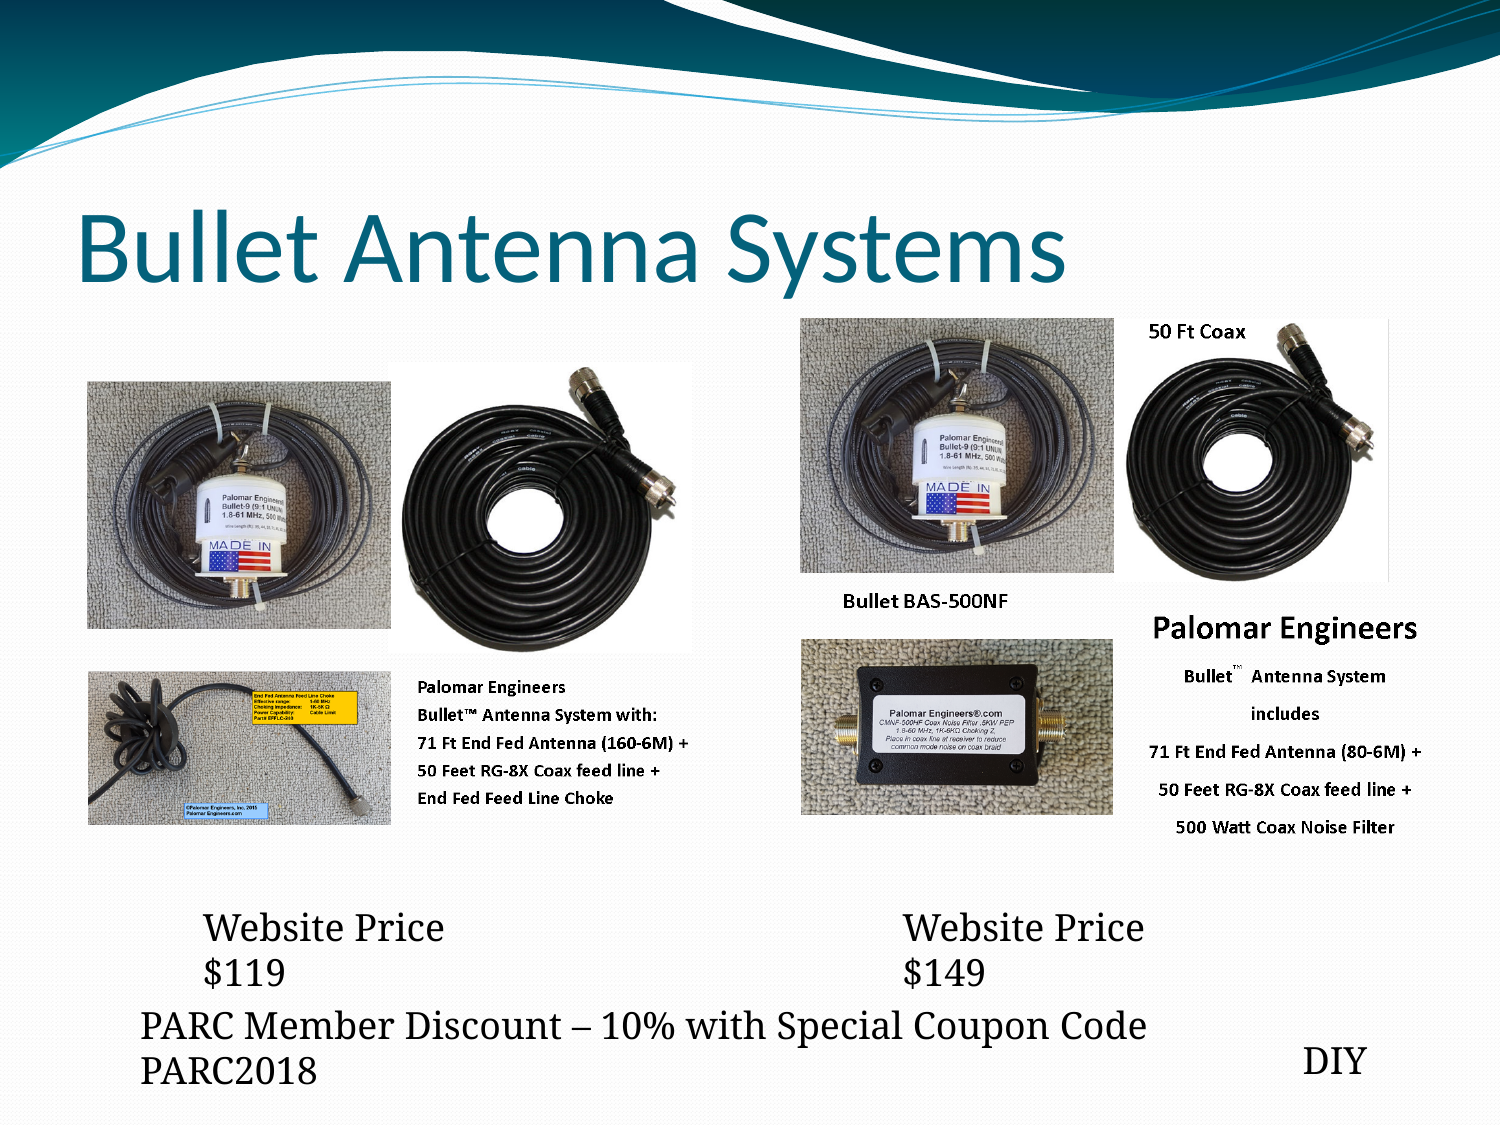

# Bullet Antenna Systems
Website Price $119
Website Price $149
PARC Member Discount – 10% with Special Coupon Code PARC2018
DIY